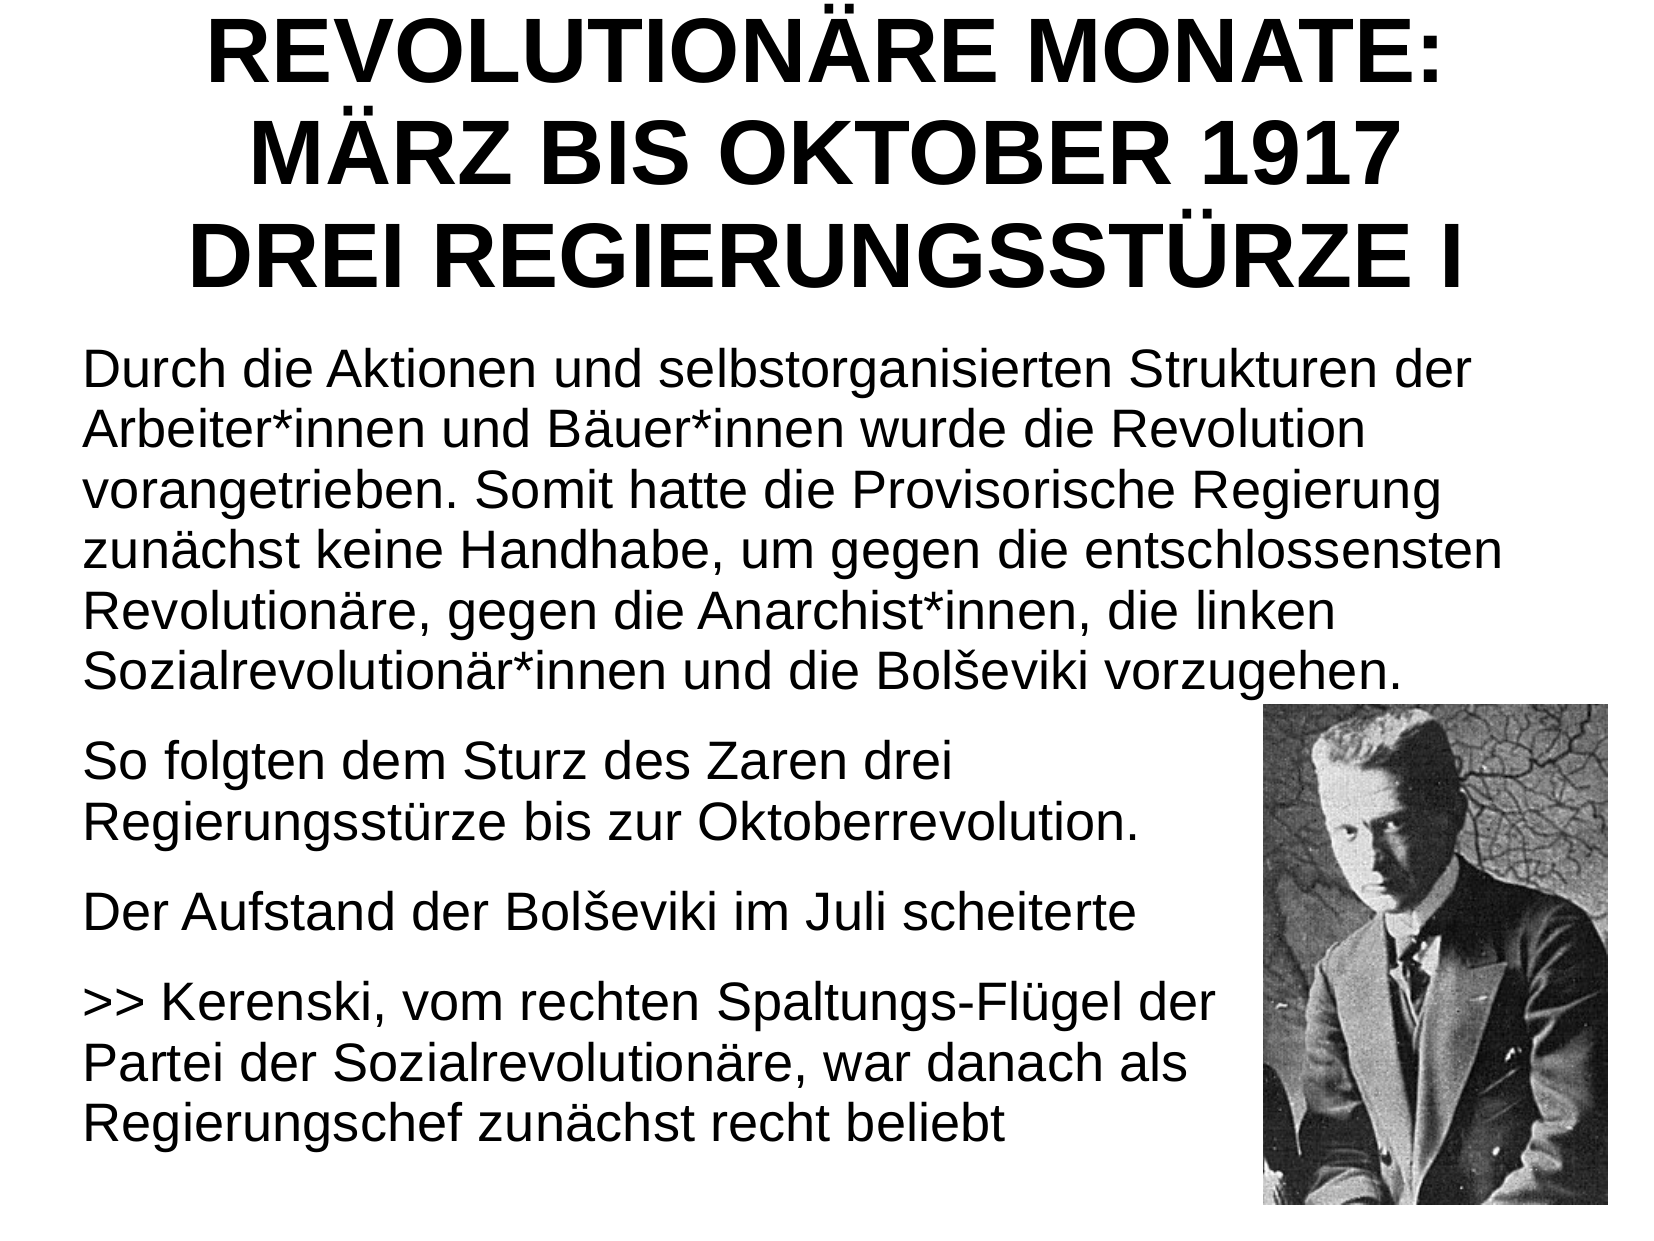

# REVOLUTIONÄRE MONATE: MÄRZ BIS OKTOBER 1917 DREI REGIERUNGSSTÜRZE I
Durch die Aktionen und selbstorganisierten Strukturen der Arbeiter*innen und Bäuer*innen wurde die Revolution vorangetrieben. Somit hatte die Provisorische Regierung zunächst keine Handhabe, um gegen die entschlossensten Revolutionäre, gegen die Anarchist*innen, die linken Sozialrevolutionär*innen und die Bolševiki vorzugehen.
So folgten dem Sturz des Zaren drei Regierungsstürze bis zur Oktoberrevolution.
Der Aufstand der Bolševiki im Juli scheiterte
>> Kerenski, vom rechten Spaltungs-Flügel der Partei der Sozialrevolutionäre, war danach als Regierungschef zunächst recht beliebt